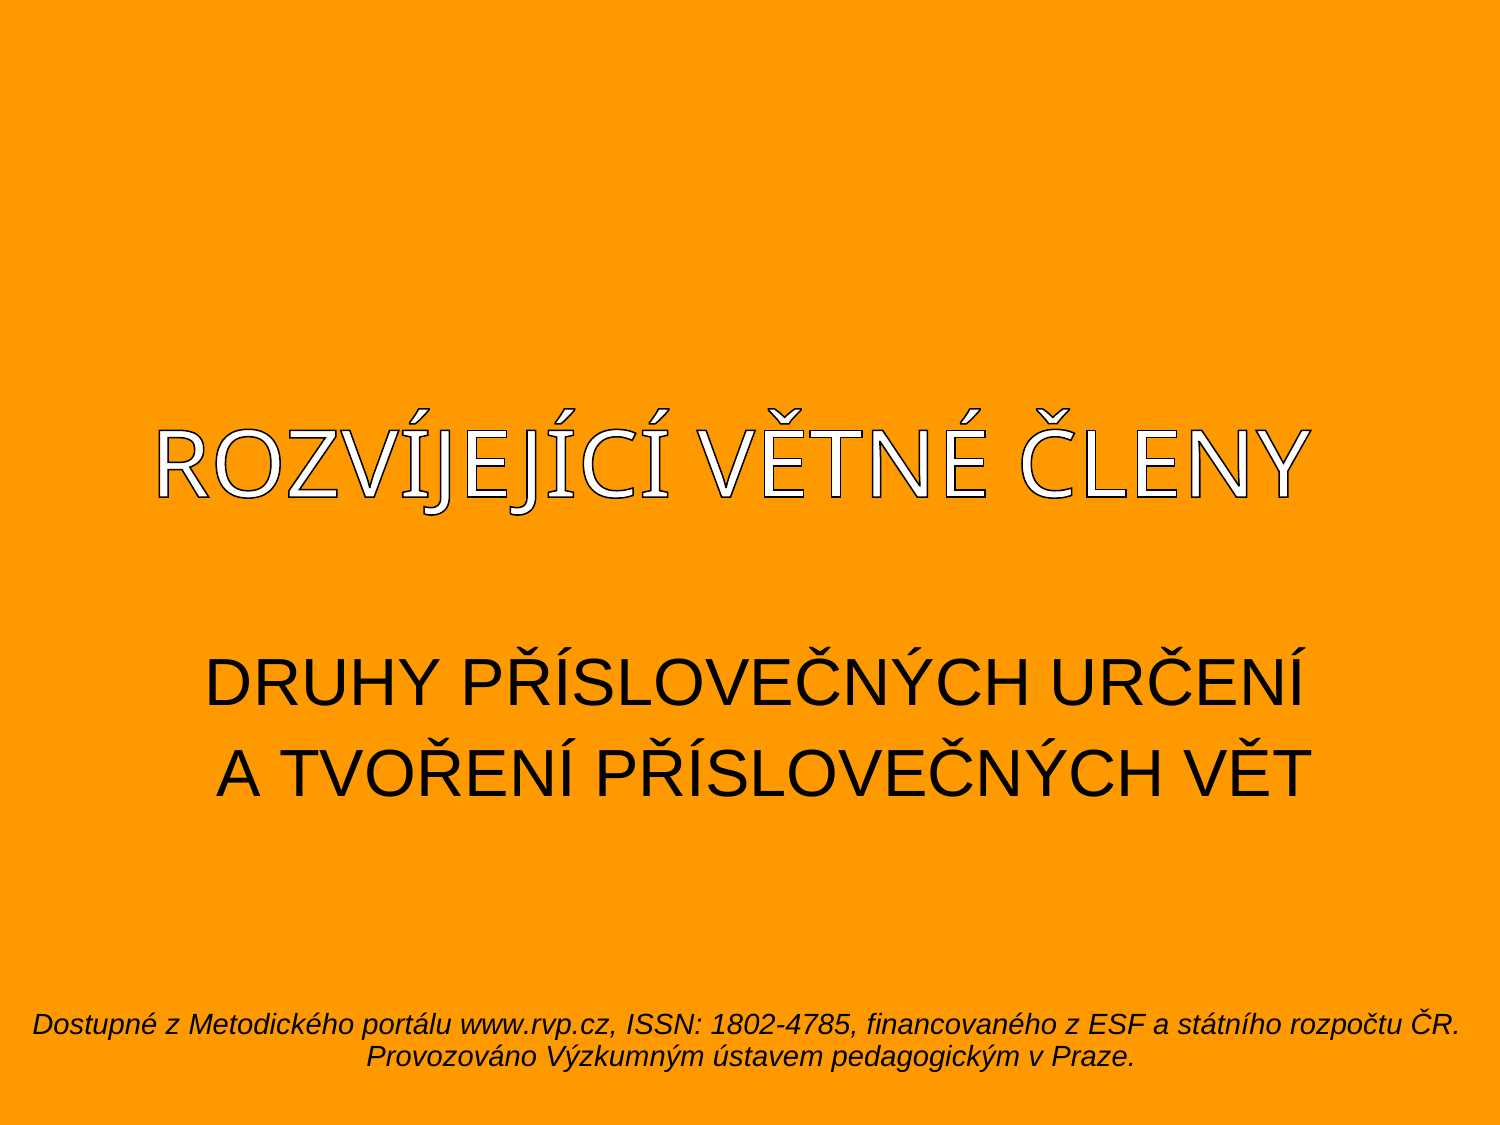

#
ROZVÍJEJÍCÍ VĚTNÉ ČLENY
DRUHY PŘÍSLOVEČNÝCH URČENÍ
 A TVOŘENÍ PŘÍSLOVEČNÝCH VĚT
Dostupné z Metodického portálu www.rvp.cz, ISSN: 1802-4785, financovaného z ESF a státního rozpočtu ČR.
Provozováno Výzkumným ústavem pedagogickým v Praze.